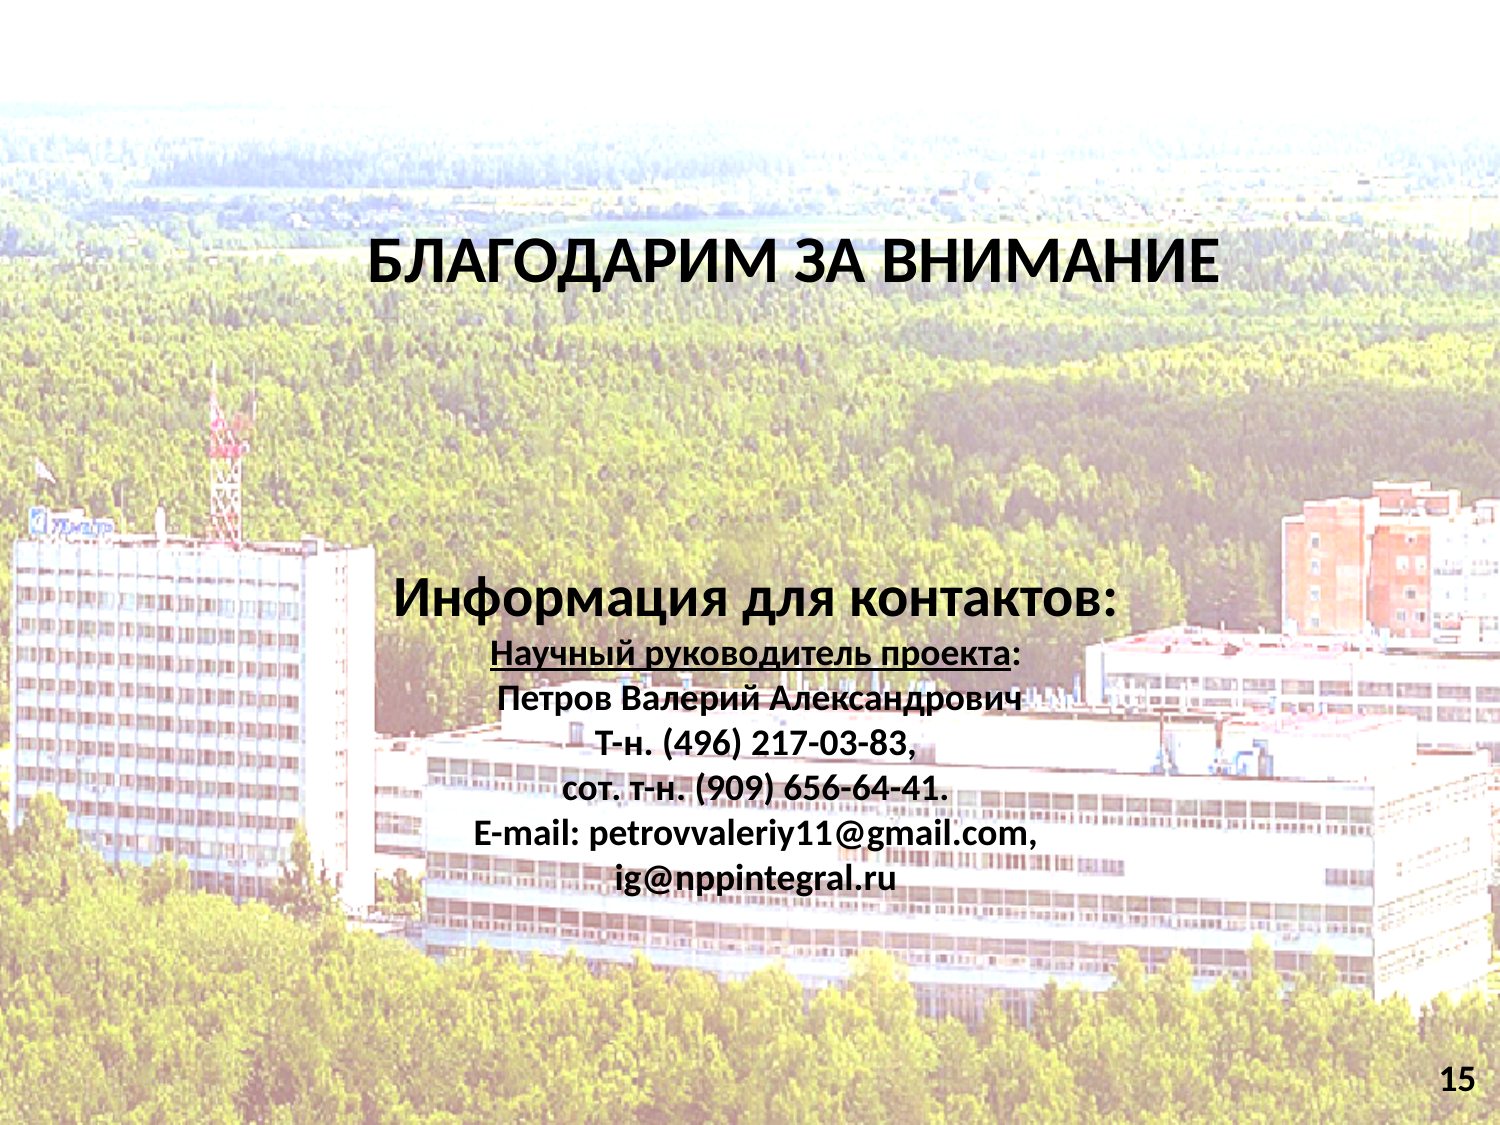

БЛАГОДАРИМ ЗА ВНИМАНИЕ
Информация для контактов:
Научный руководитель проекта:
 Петров Валерий Александрович
Т-н. (496) 217-03-83,
сот. т-н. (909) 656-64-41.
E-mail: petrovvaleriy11@gmail.com,
ig@nppintegral.ru
15